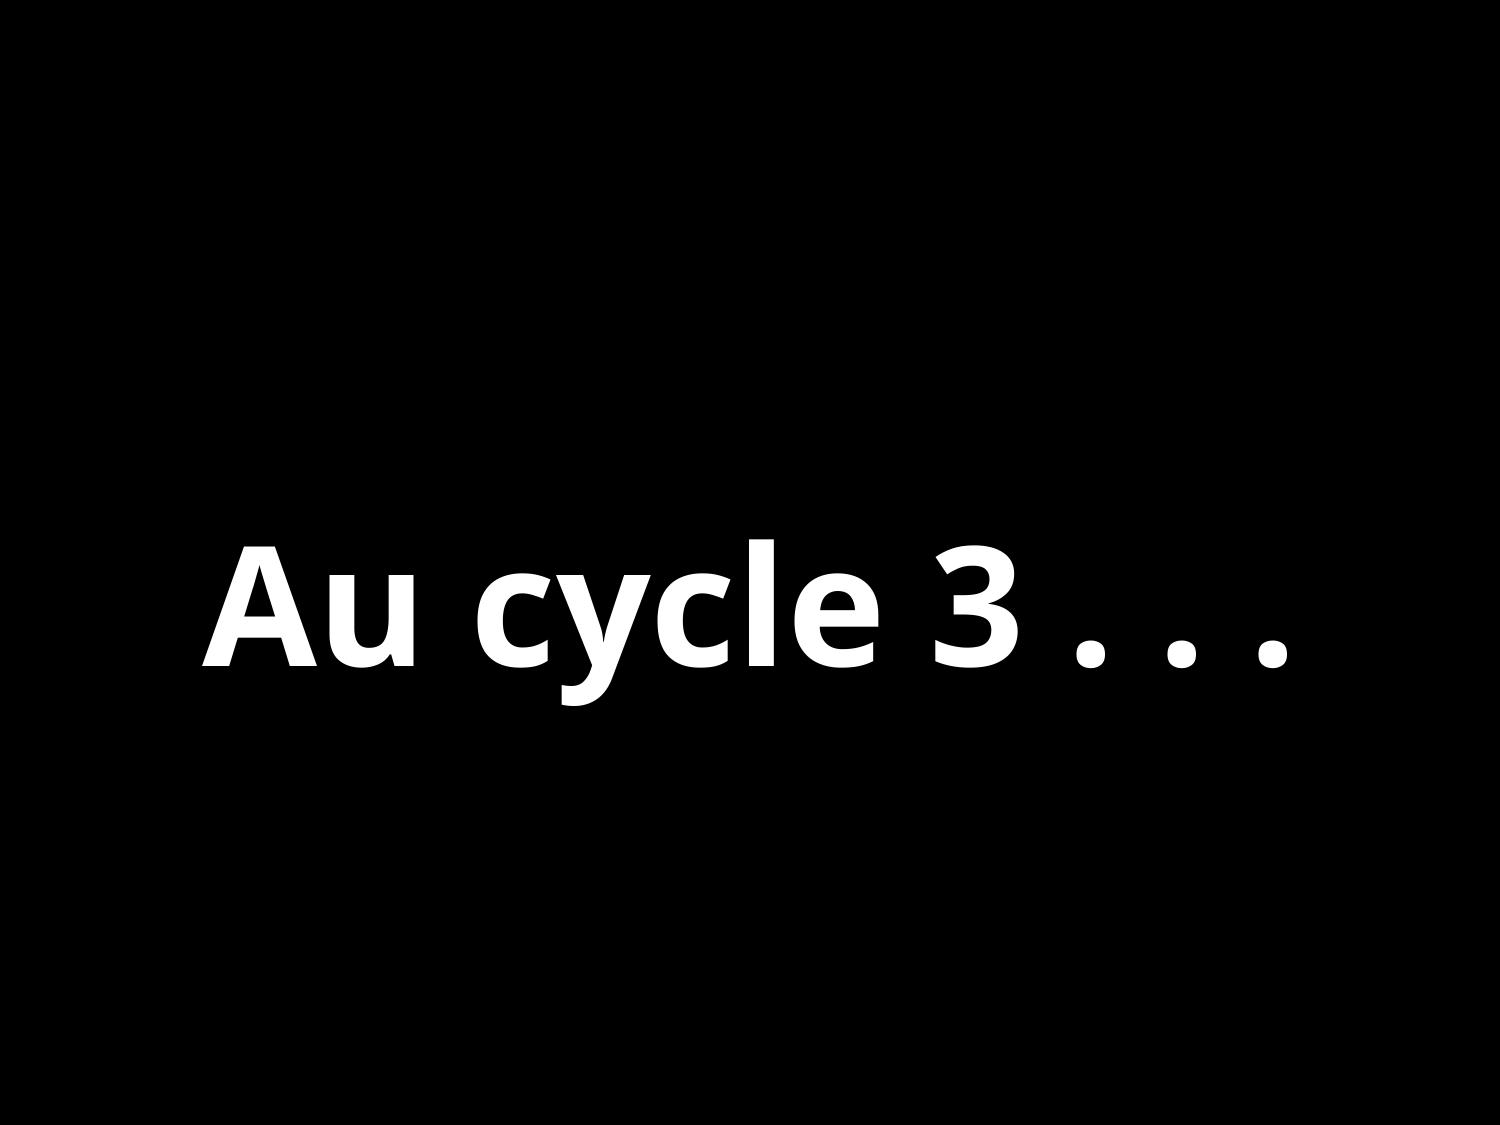

# Au cycle 3 . . .